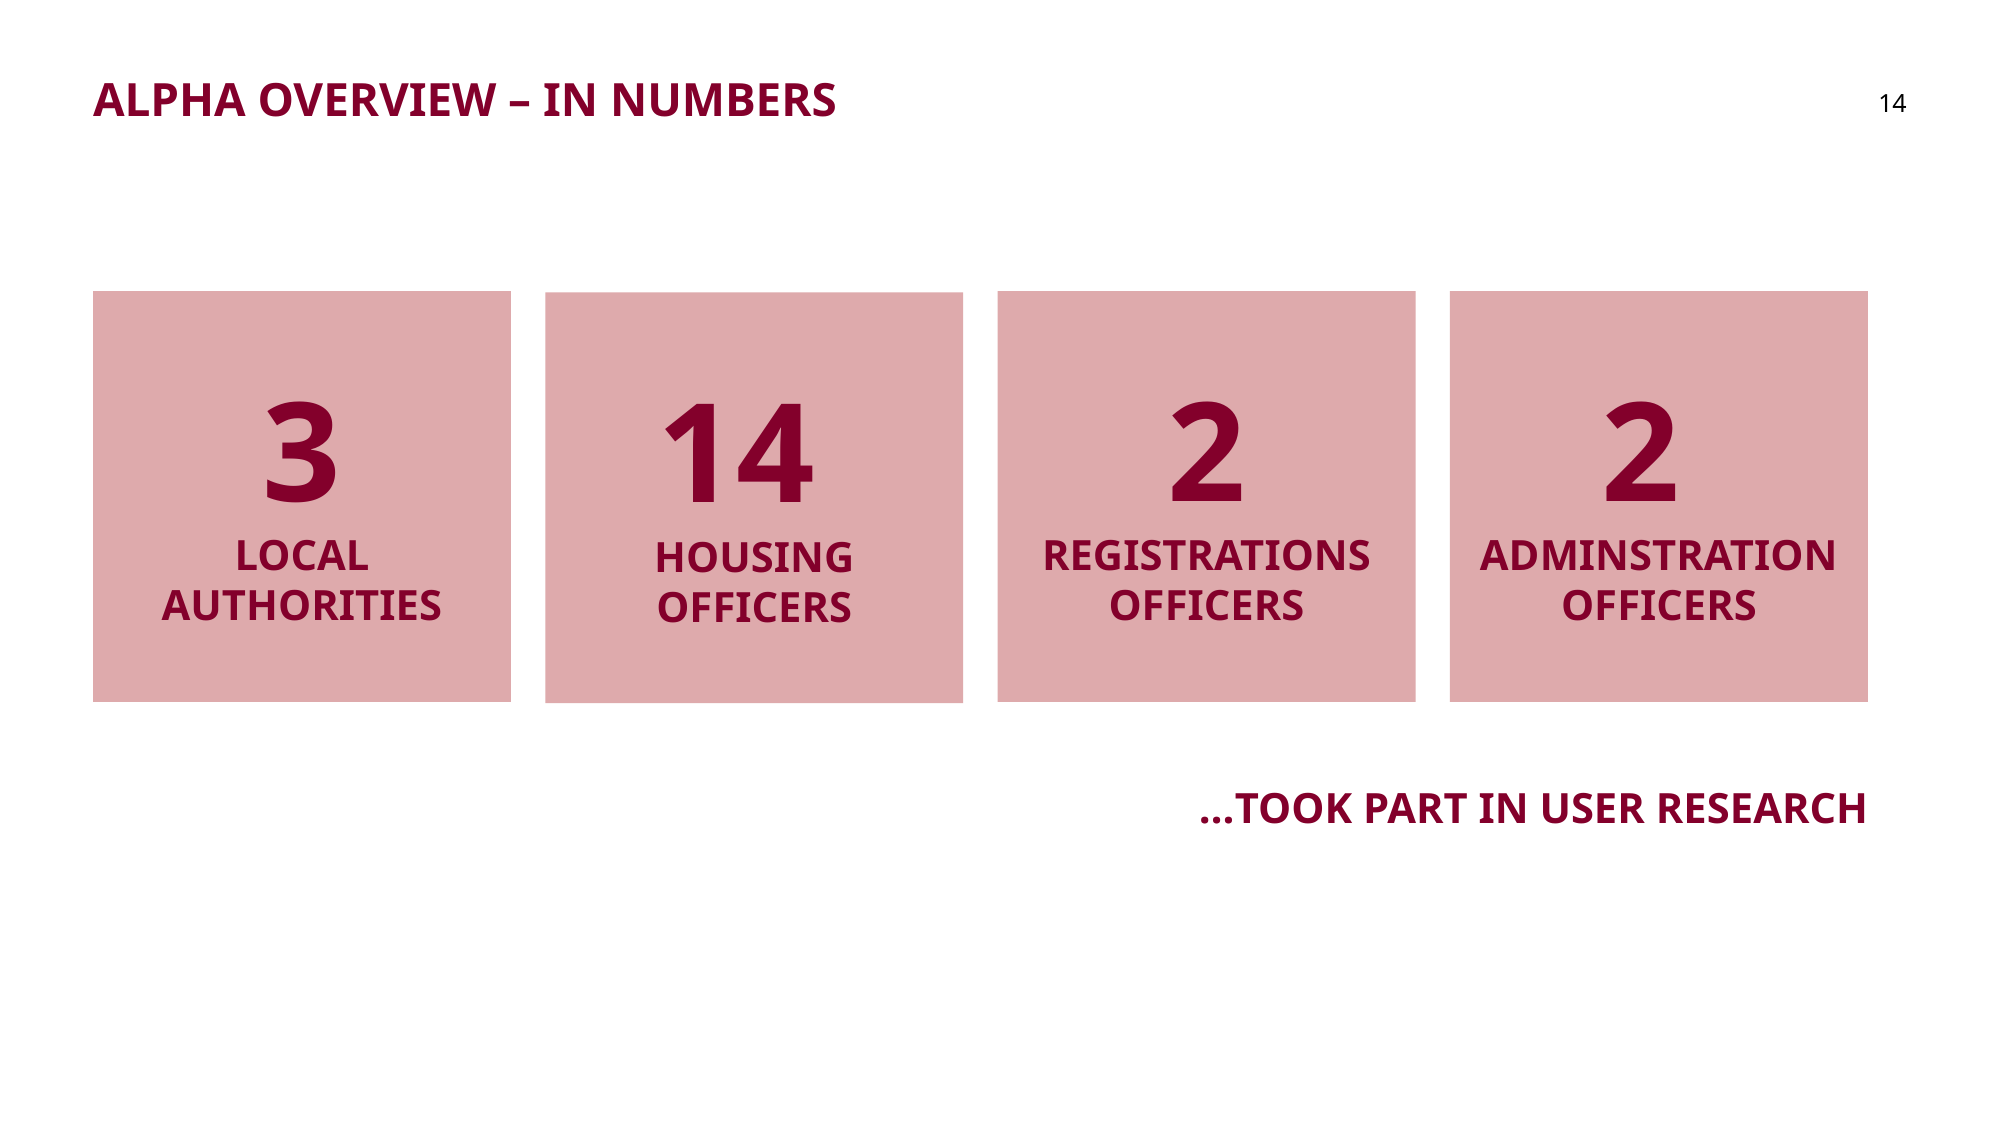

# ALPHA OVERVIEW – IN NUMBERS
3
LOCAL AUTHORITIES
2
REGISTRATIONS OFFICERS
2
ADMINSTRATION OFFICERS
14
HOUSING OFFICERS
…TOOK PART IN USER RESEARCH